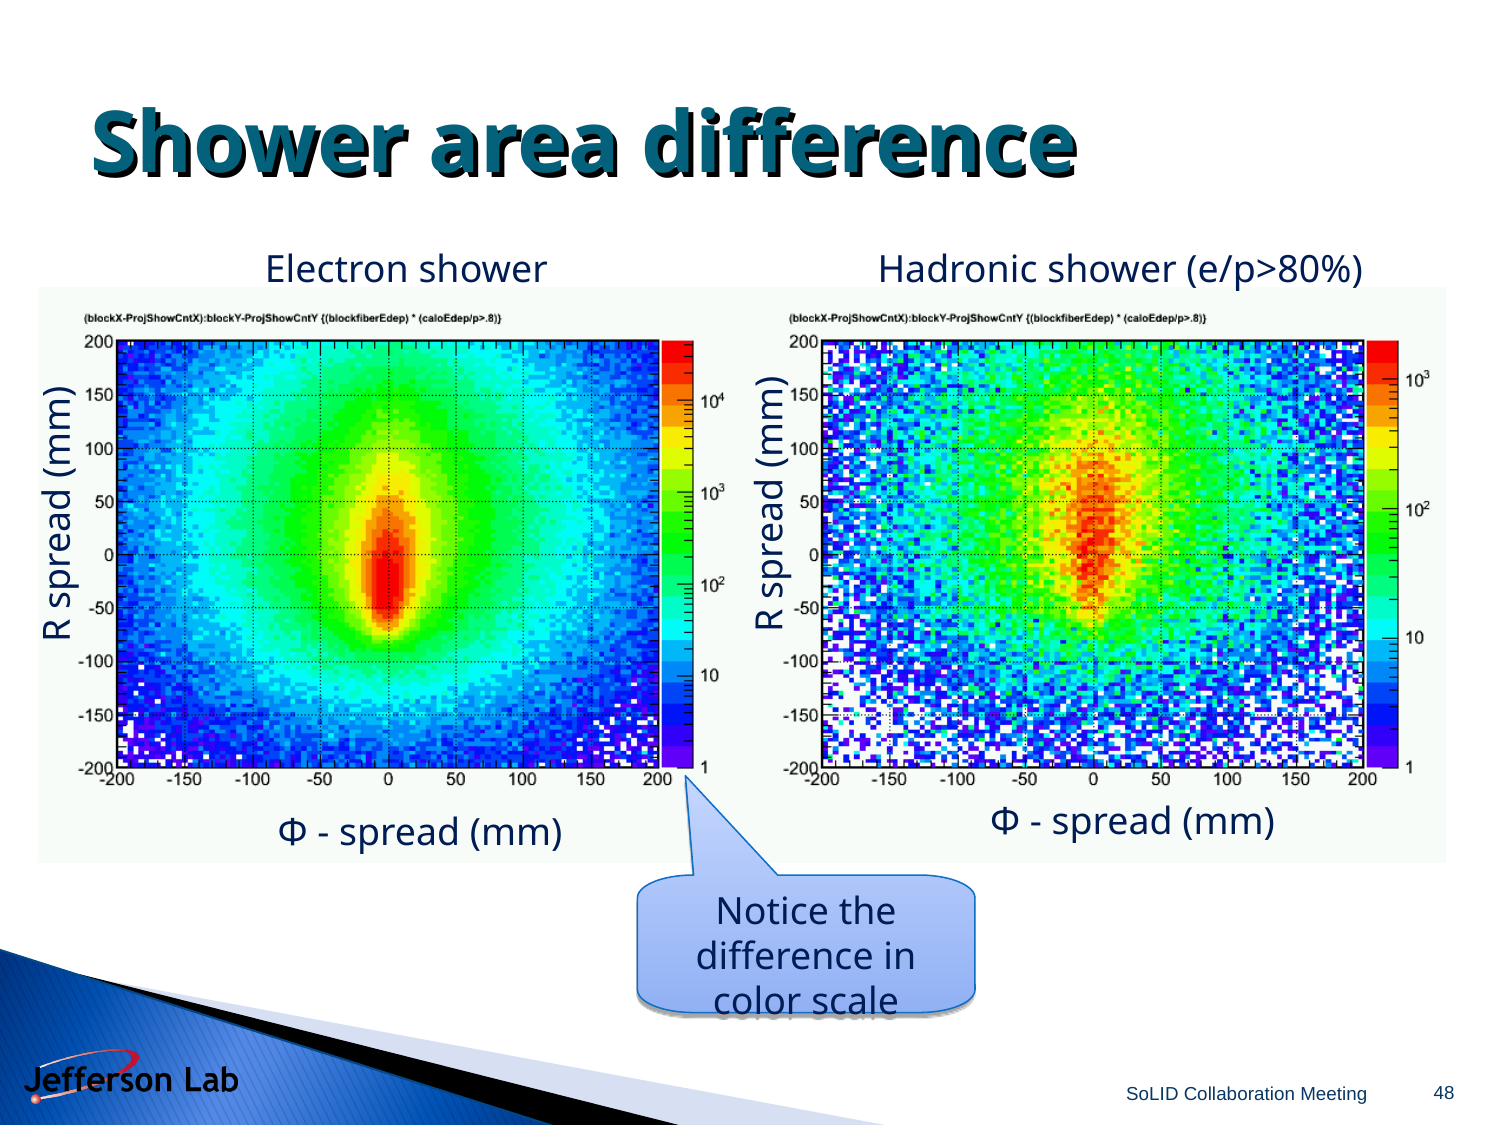

# Shower area difference
Electron shower
Hadronic shower (e/p>80%)
R spread (mm)
R spread (mm)
Φ - spread (mm)
Φ - spread (mm)
Notice the difference in color scale
SoLID Collaboration Meeting